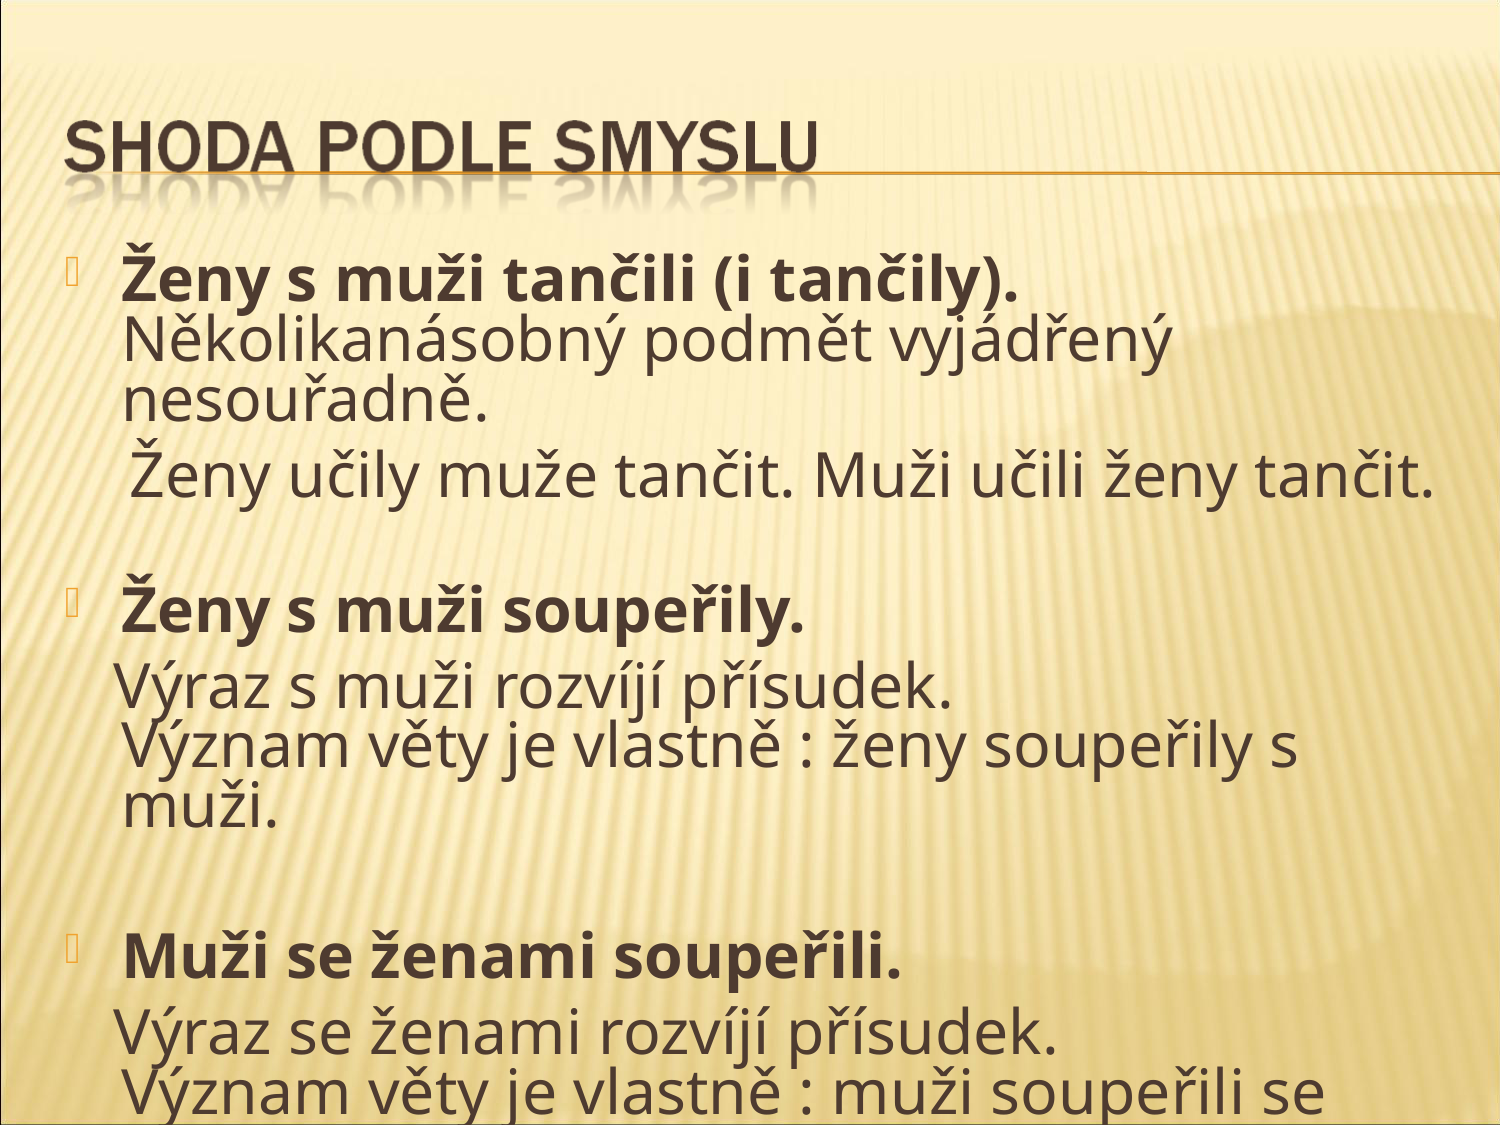

# Ženy s muži tančili (i tančily). Několikanásobný podmět vyjádřený nesouřadně.
 Ženy učily muže tančit. Muži učili ženy tančit.
Ženy s muži soupeřily.
 Výraz s muži rozvíjí přísudek.
Význam věty je vlastně : ženy soupeřily s muži.
Muži se ženami soupeřili.
 Výraz se ženami rozvíjí přísudek.
Význam věty je vlastně : muži soupeřili se ženami.